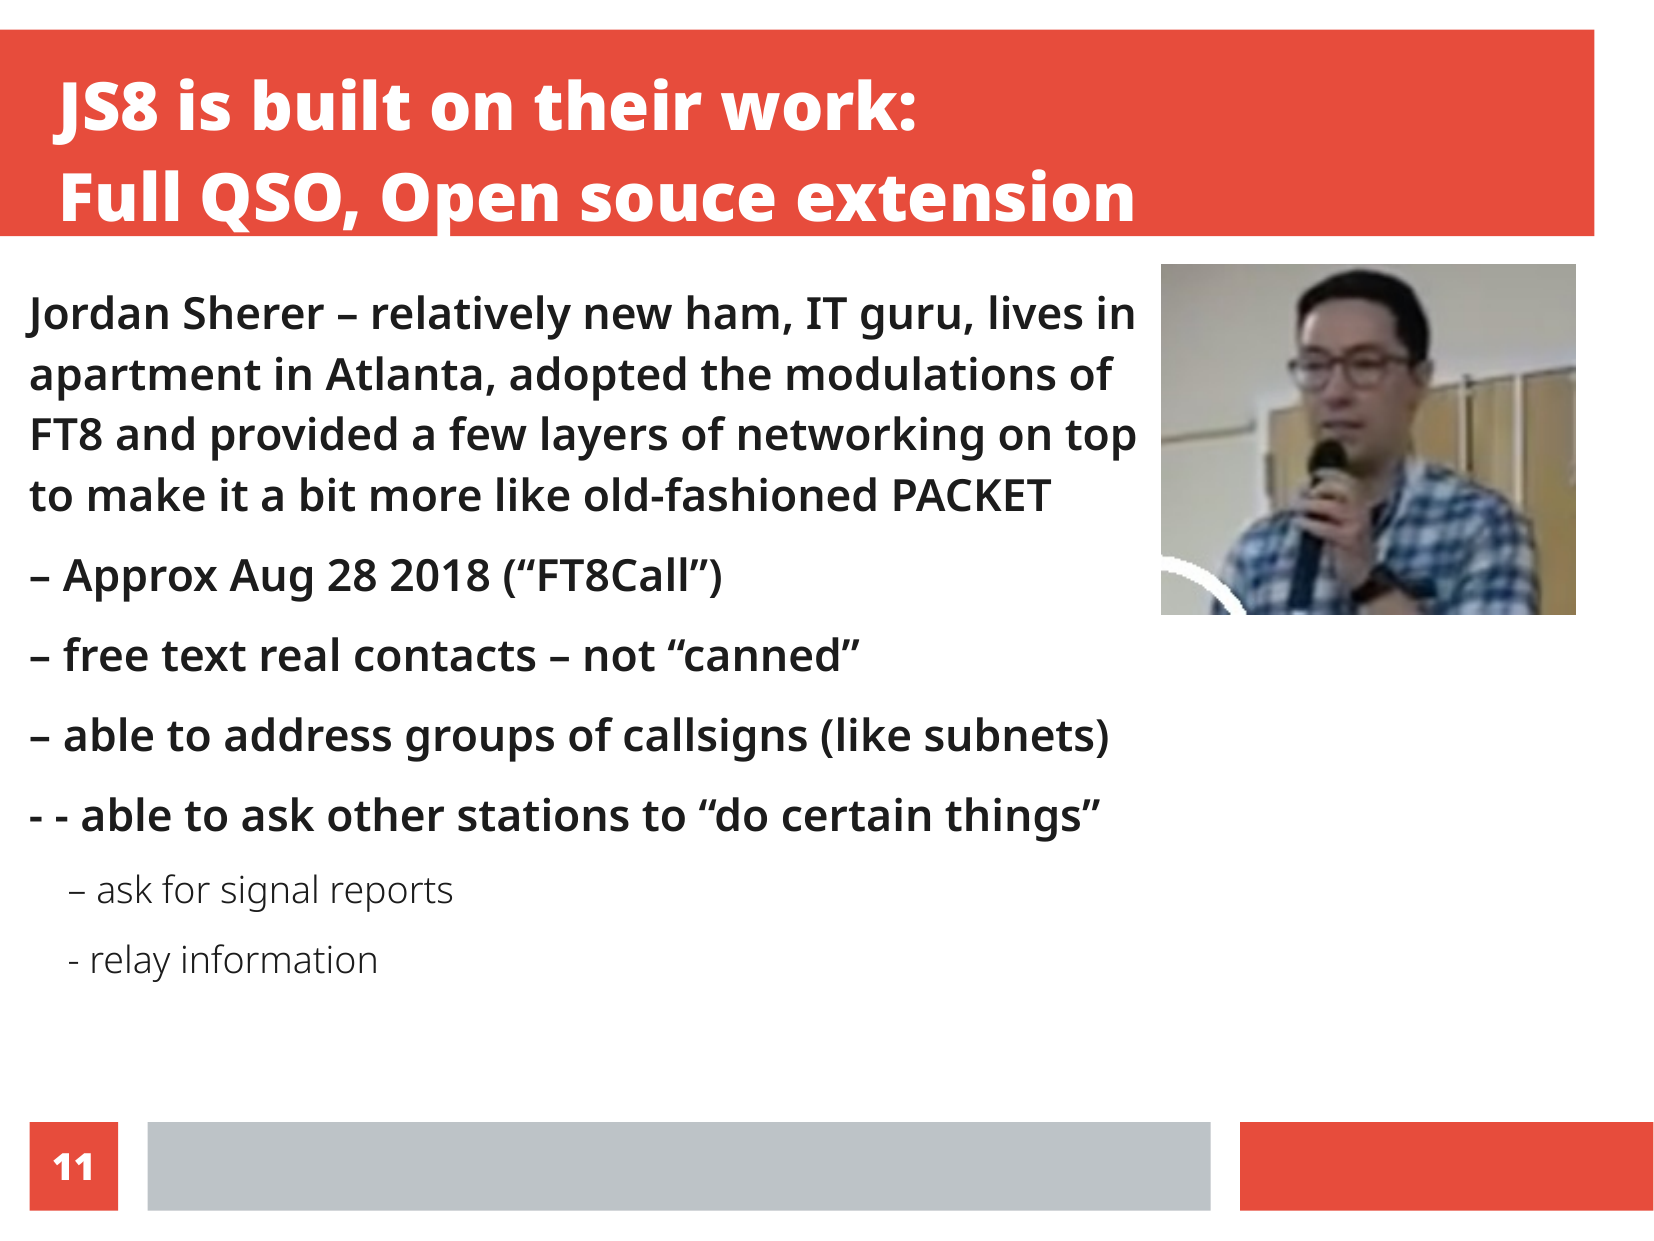

# JS8 is built on their work: Full QSO, Open souce extension
Jordan Sherer – relatively new ham, IT guru, lives in apartment in Atlanta, adopted the modulations of FT8 and provided a few layers of networking on top to make it a bit more like old-fashioned PACKET
– Approx Aug 28 2018 (“FT8Call”)
– free text real contacts – not “canned”
– able to address groups of callsigns (like subnets)
- - able to ask other stations to “do certain things”
– ask for signal reports
- relay information
11